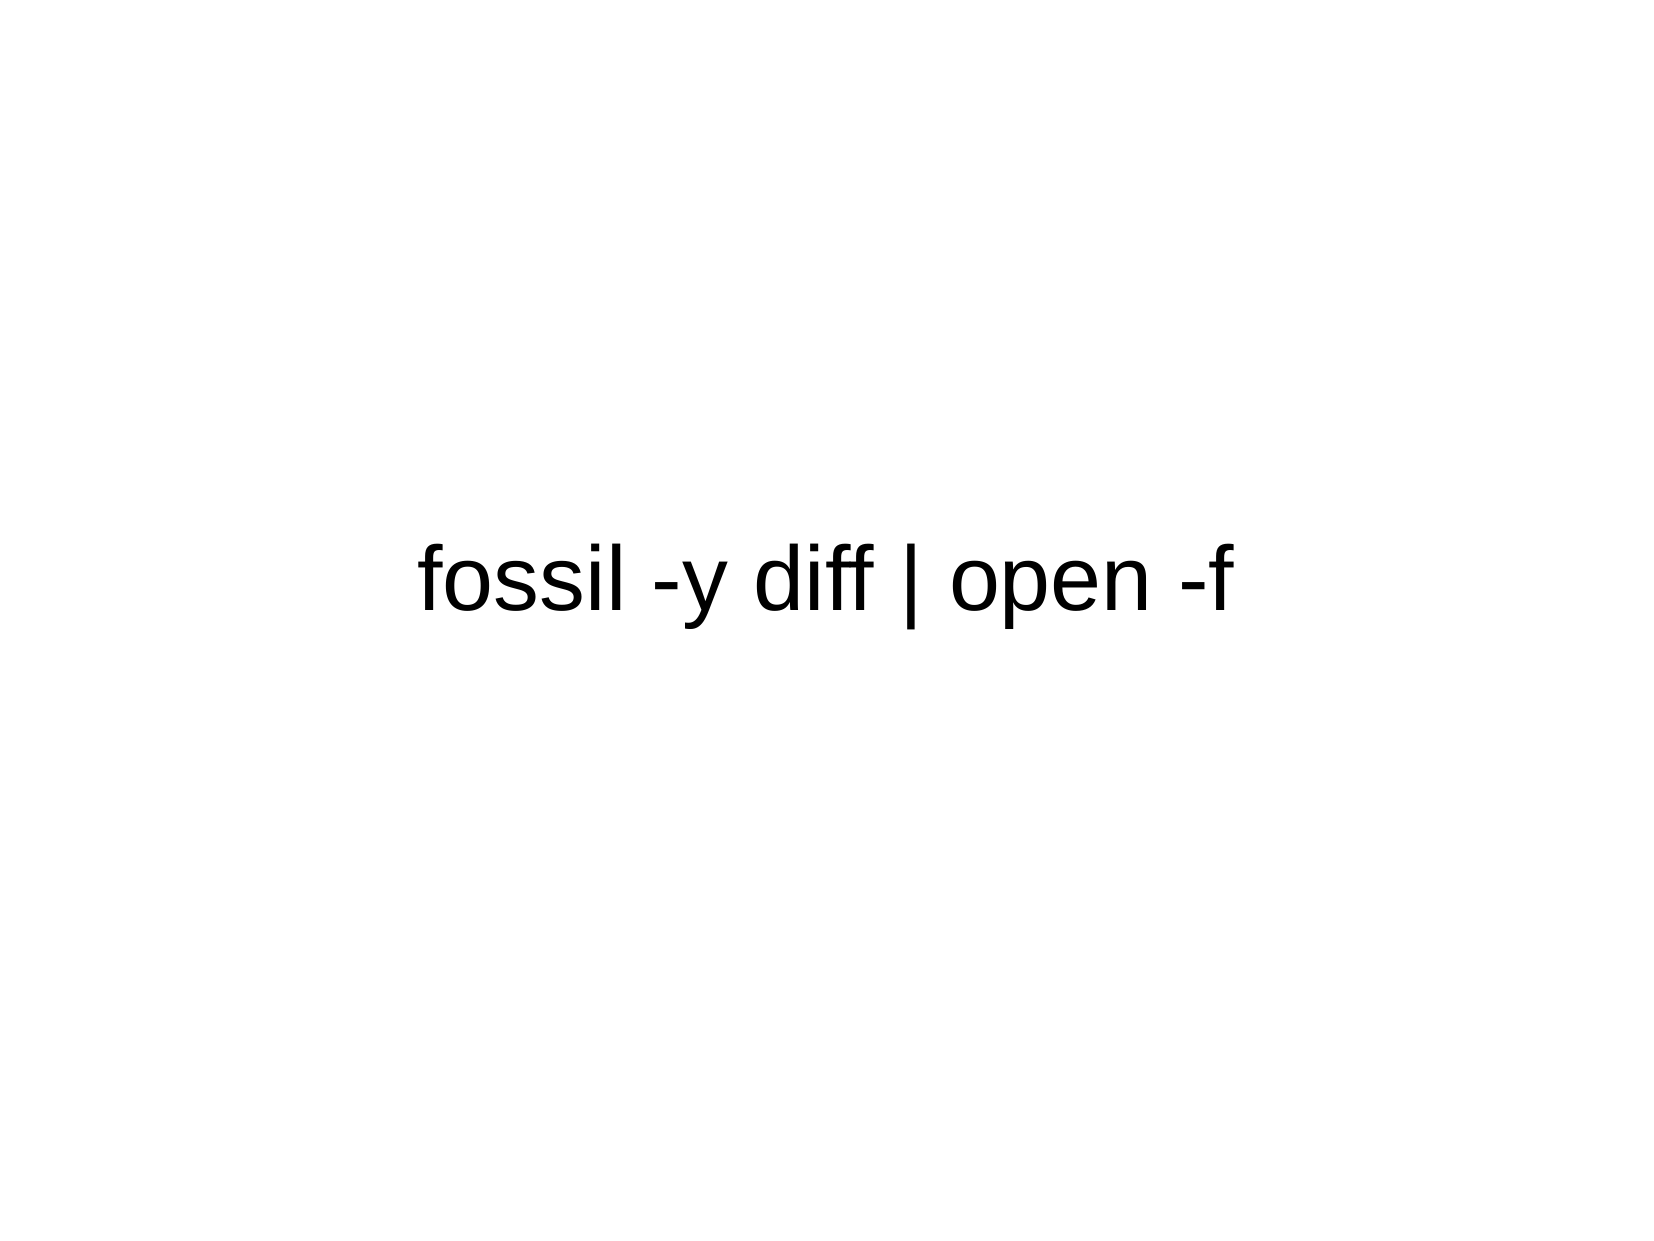

# fossil -y diff | open -f